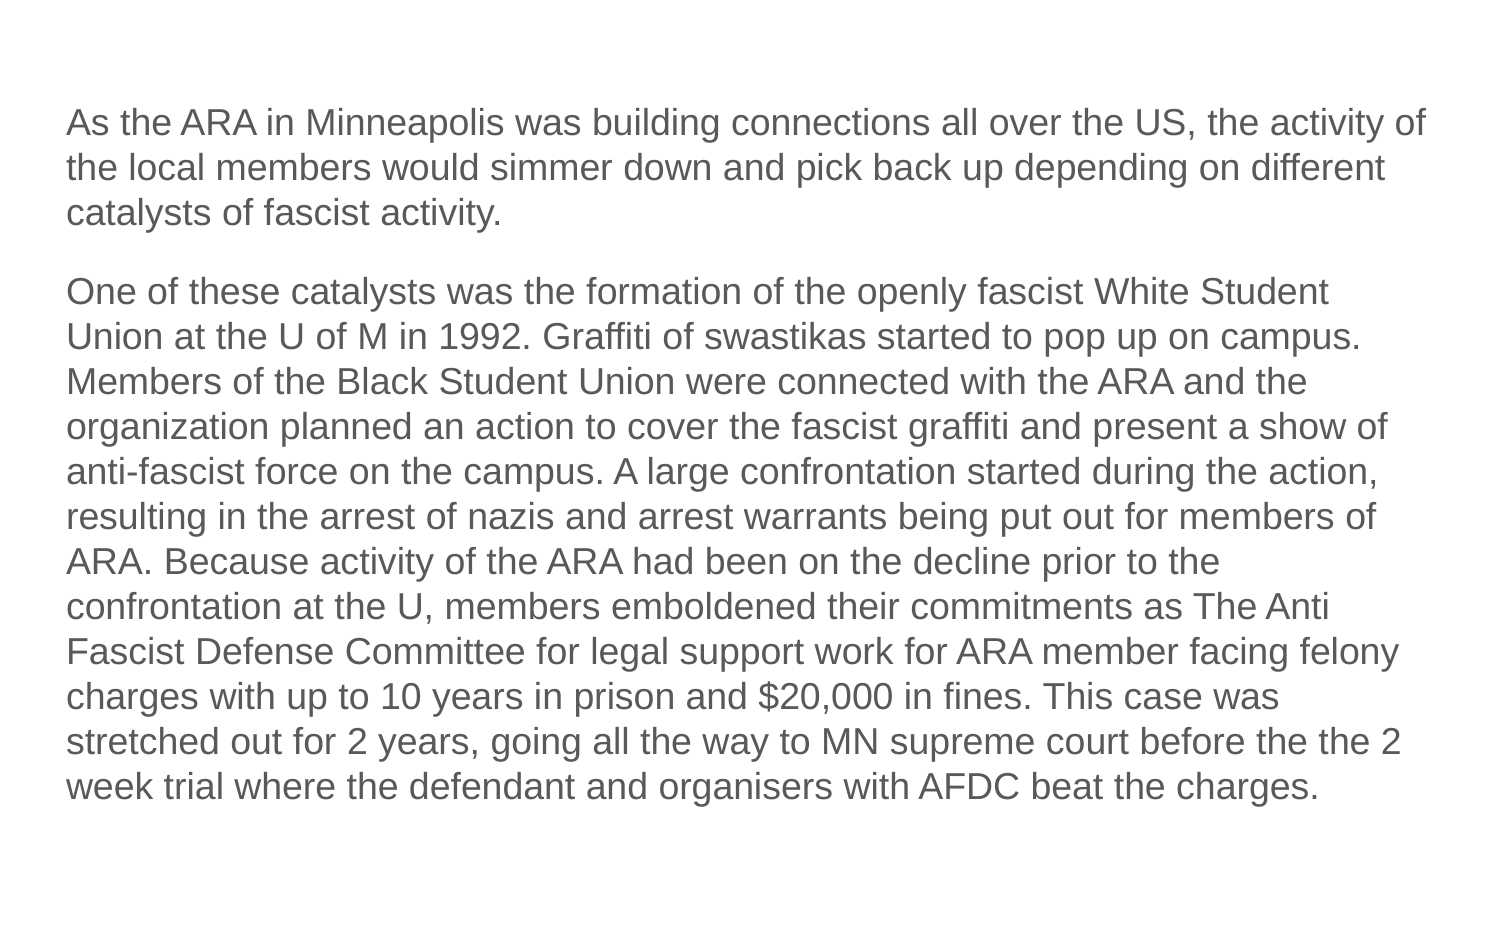

# As the ARA in Minneapolis was building connections all over the US, the activity of the local members would simmer down and pick back up depending on different catalysts of fascist activity.
One of these catalysts was the formation of the openly fascist White Student Union at the U of M in 1992. Graffiti of swastikas started to pop up on campus. Members of the Black Student Union were connected with the ARA and the organization planned an action to cover the fascist graffiti and present a show of anti-fascist force on the campus. A large confrontation started during the action, resulting in the arrest of nazis and arrest warrants being put out for members of ARA. Because activity of the ARA had been on the decline prior to the confrontation at the U, members emboldened their commitments as The Anti Fascist Defense Committee for legal support work for ARA member facing felony charges with up to 10 years in prison and $20,000 in fines. This case was stretched out for 2 years, going all the way to MN supreme court before the the 2 week trial where the defendant and organisers with AFDC beat the charges.